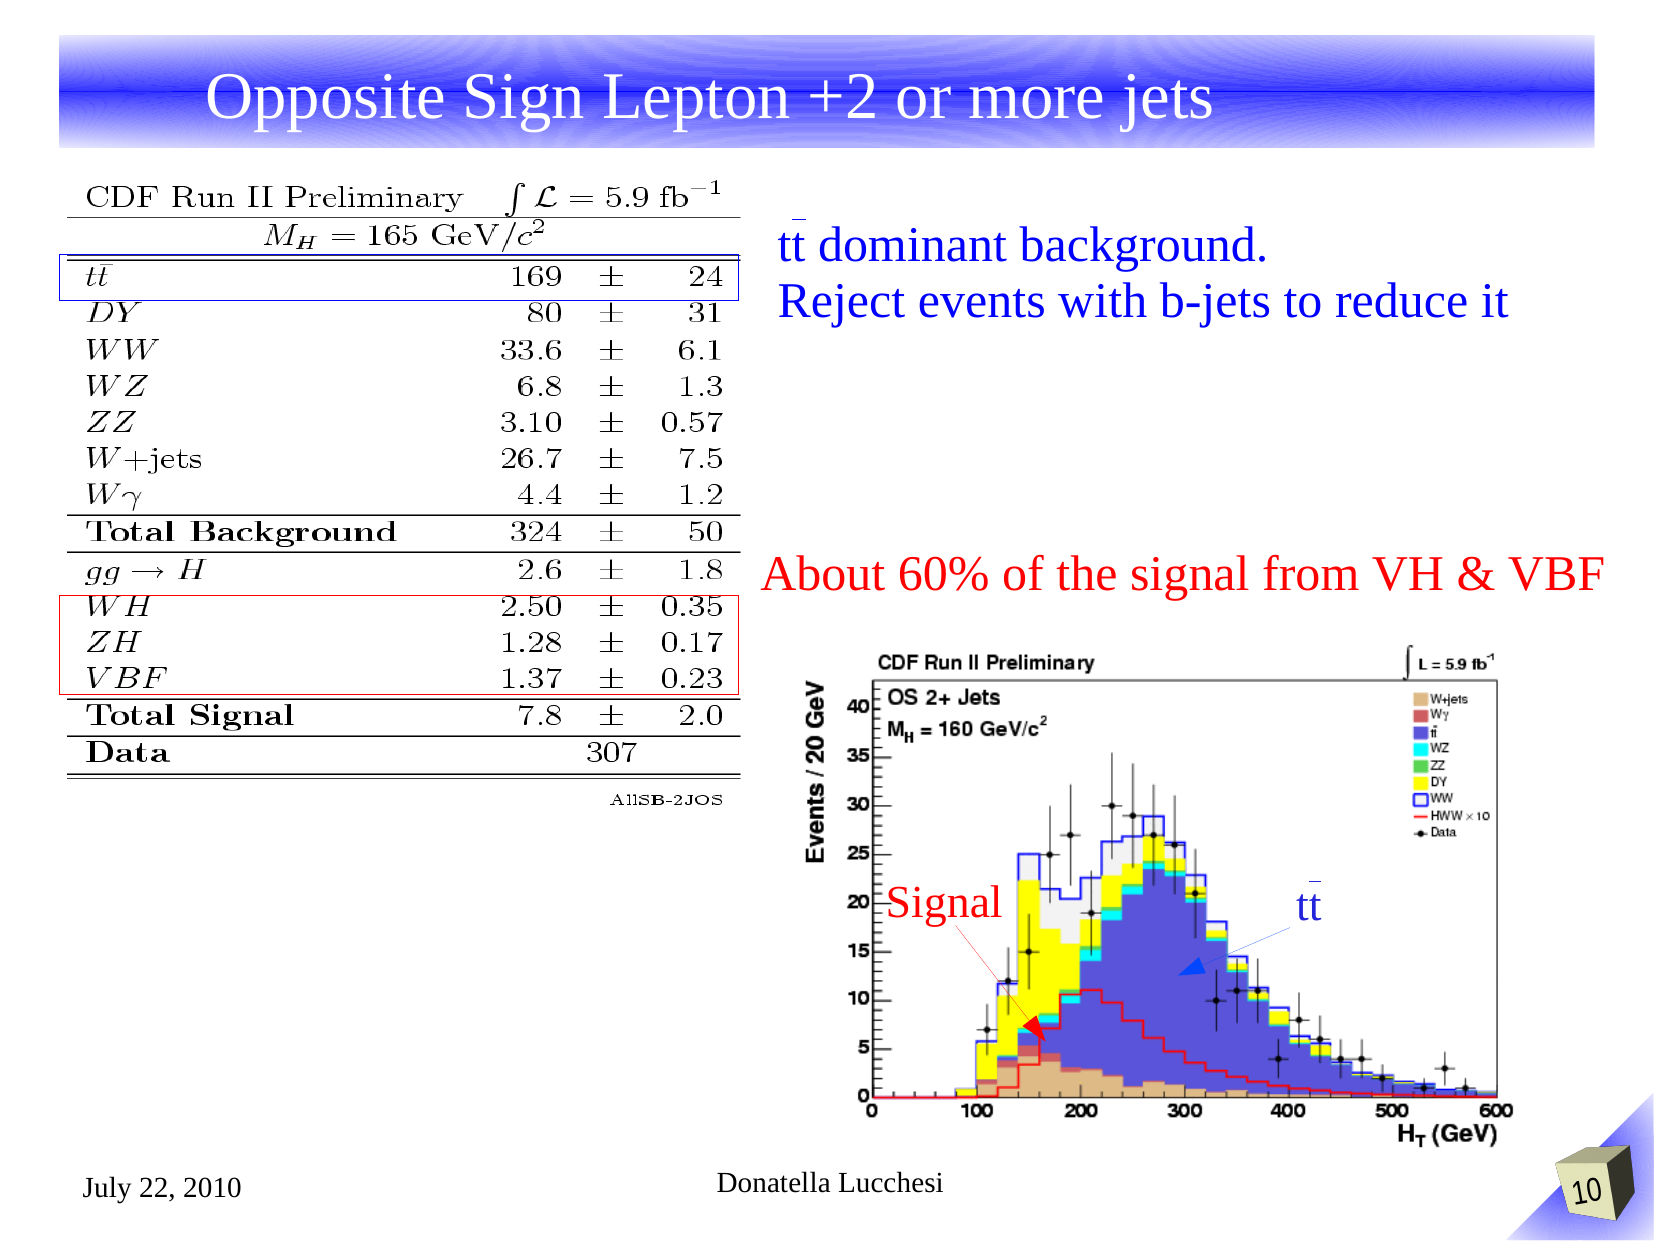

Opposite Sign Lepton +2 or more jets
tt dominant background.
Reject events with b-jets to reduce it
About 60% of the signal from VH & VBF
Signal
tt
Donatella Lucchesi
July 22, 2010